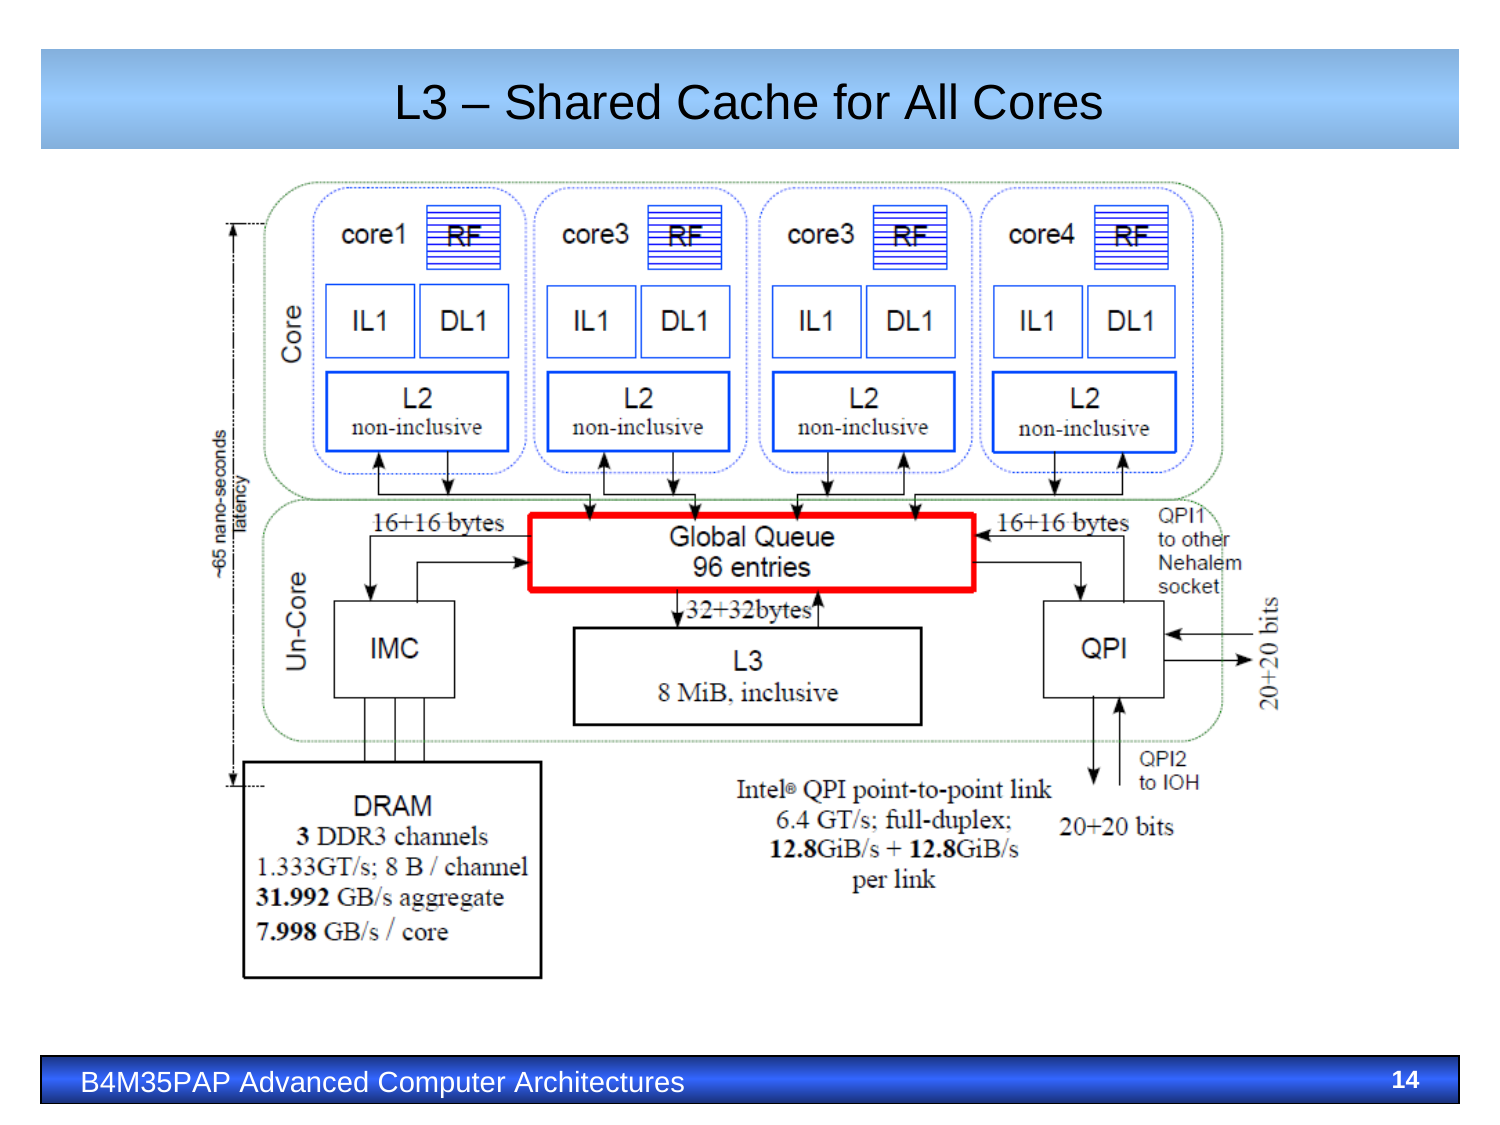

# L3 – Shared Cache for All Cores